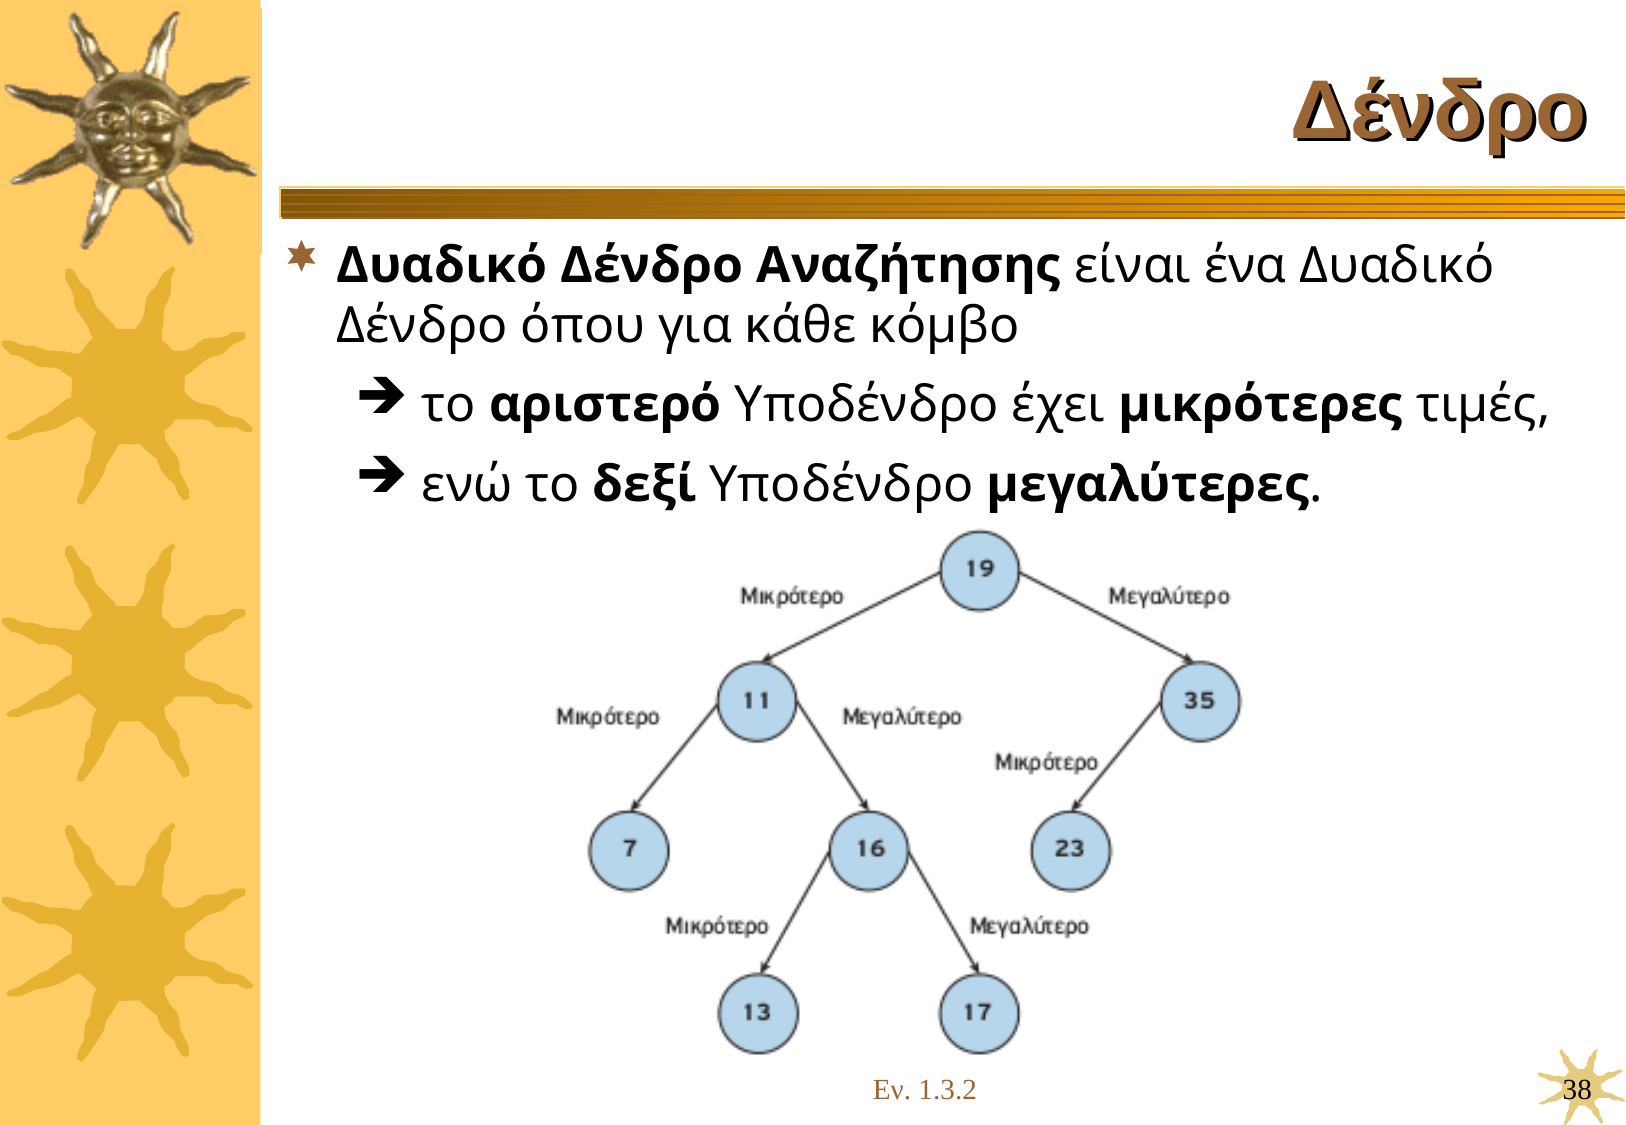

Δένδρο
Δυαδικό Δένδρο Αναζήτησης είναι ένα Δυαδικό Δένδρο όπου για κάθε κόμβο
 το αριστερό Υποδένδρο έχει μικρότερες τιμές,
 ενώ το δεξί Υποδένδρο μεγαλύτερες.
Εν. 1.3.2
38